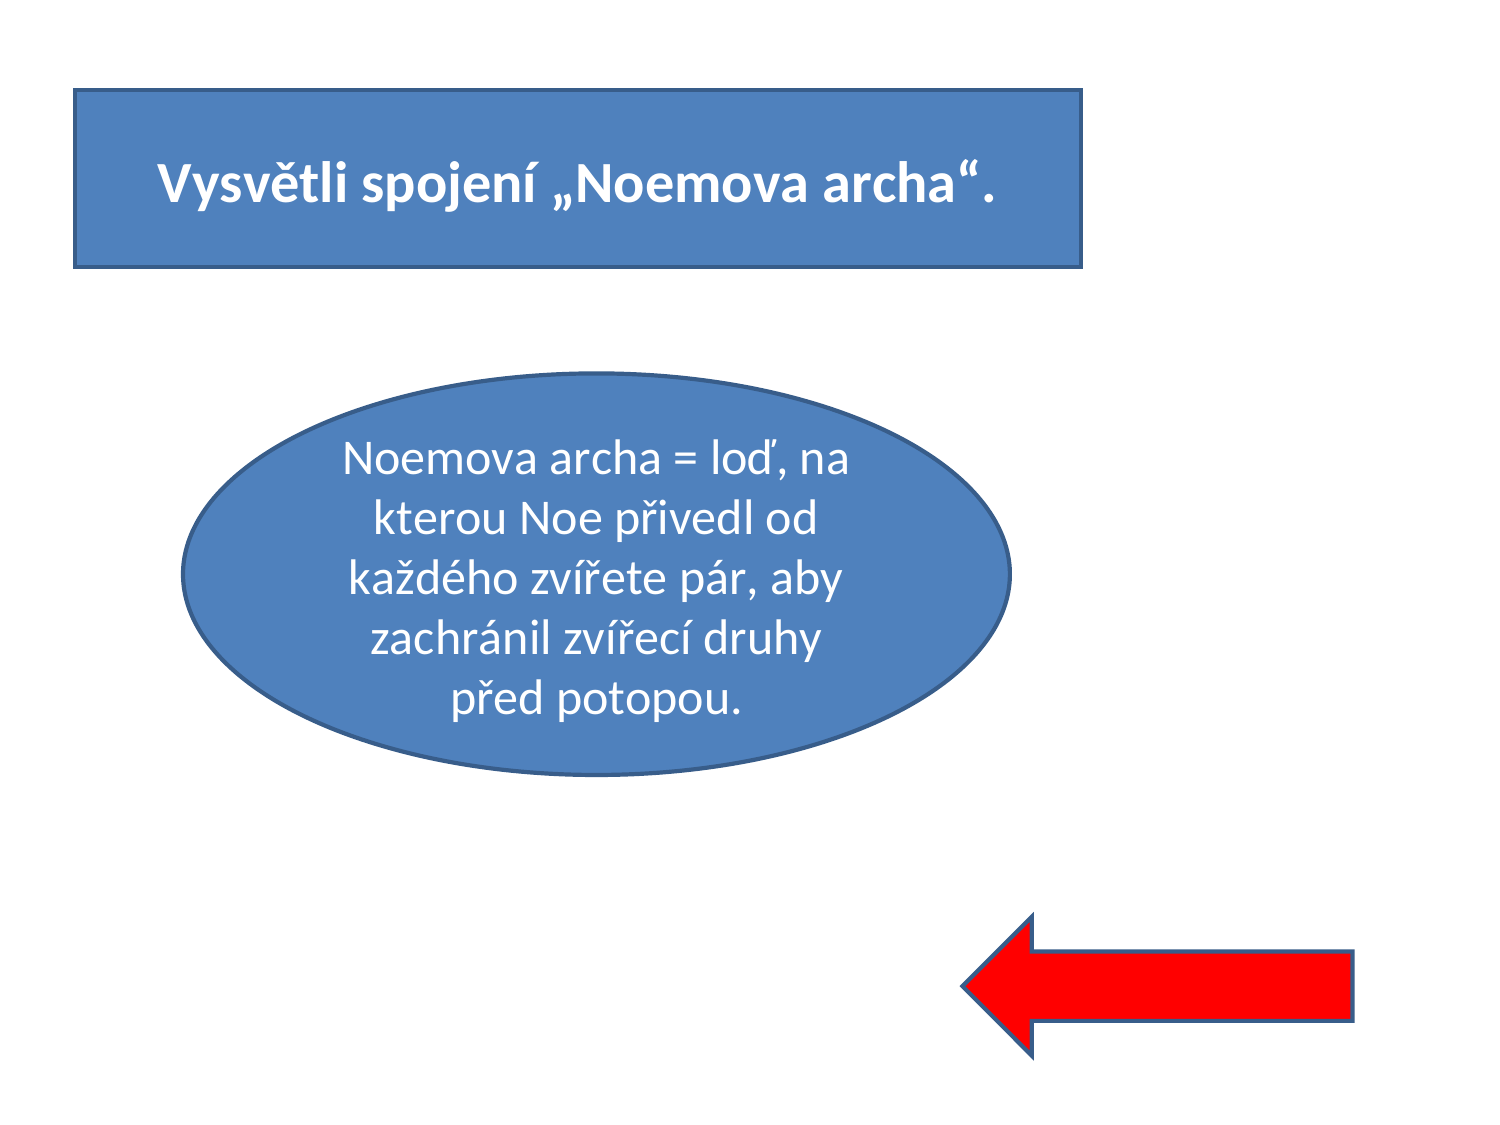

Vysvětli spojení „Noemova archa“.
Noemova archa = loď, na kterou Noe přivedl od každého zvířete pár, aby zachránil zvířecí druhy před potopou.